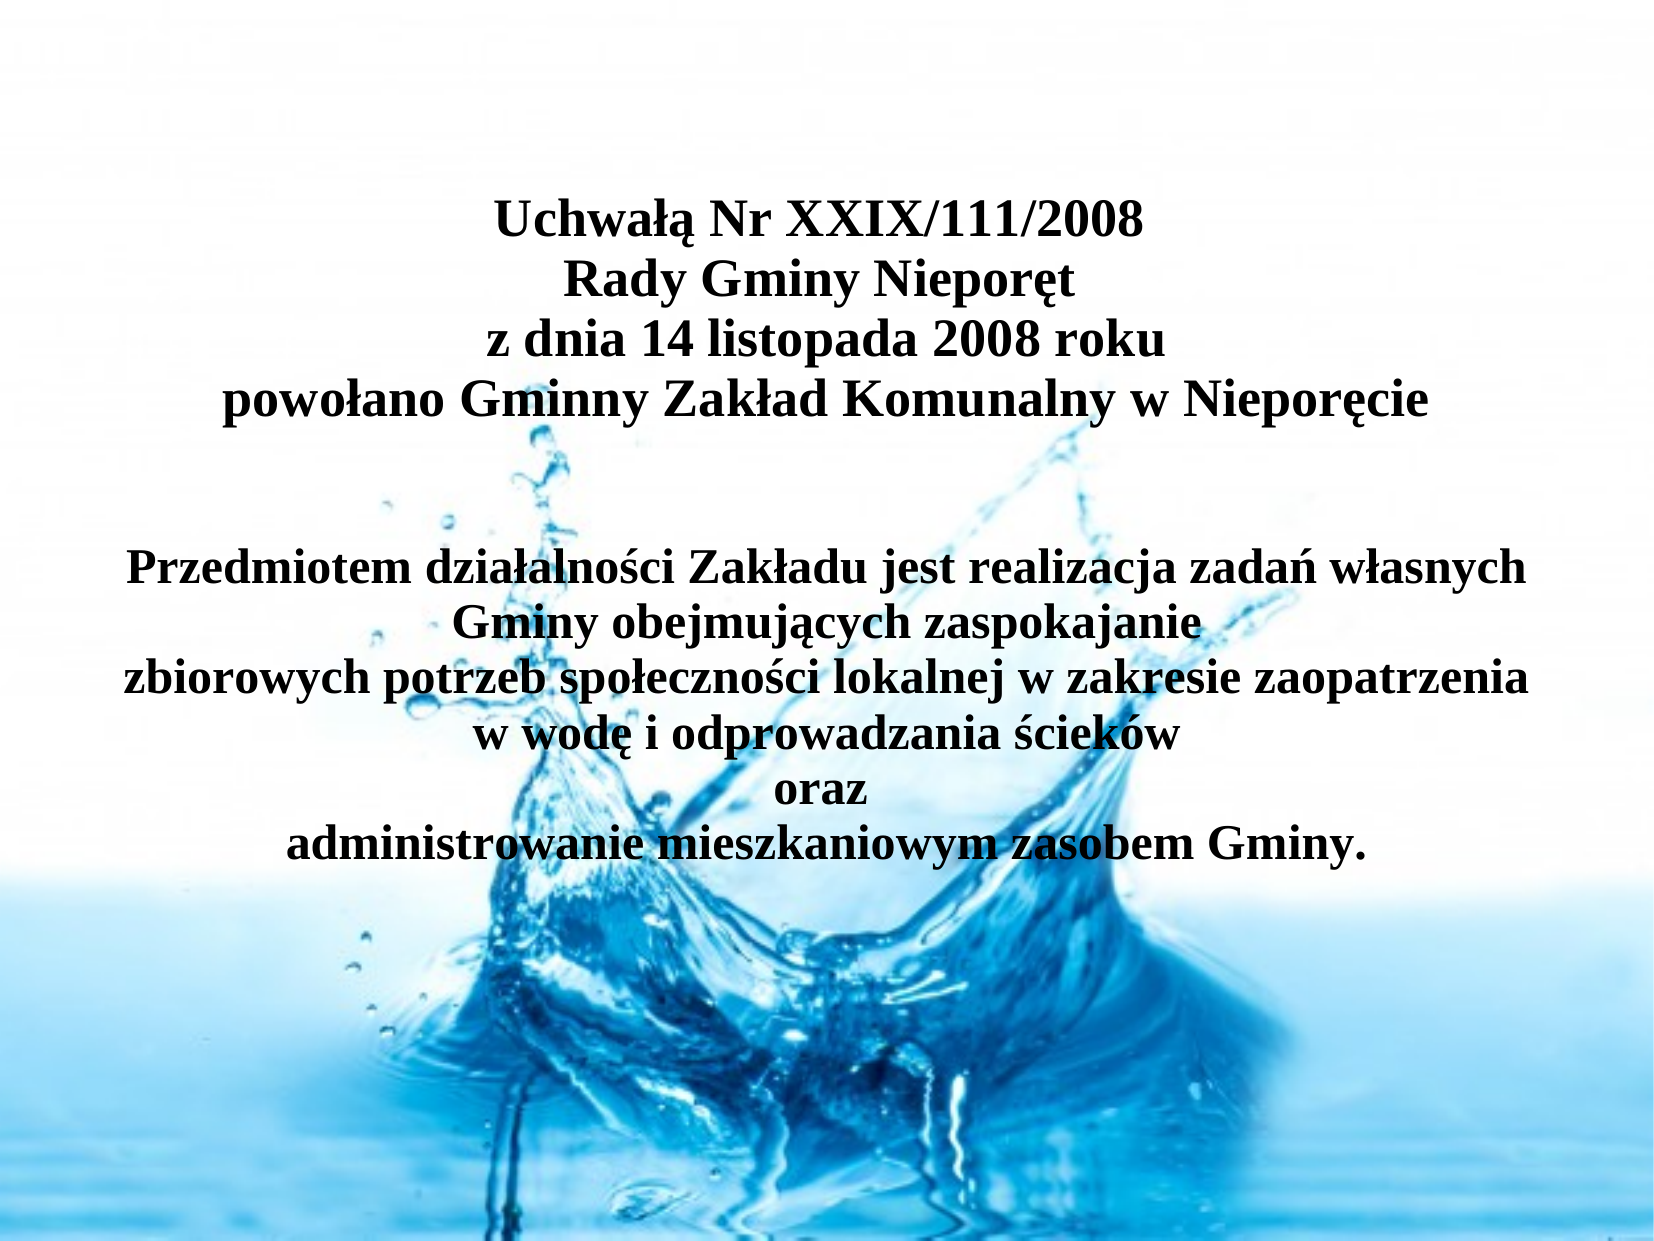

# Uchwałą Nr XXIX/111/2008
Rady Gminy Nieporęt
z dnia 14 listopada 2008 roku
powołano Gminny Zakład Komunalny w Nieporęcie
Przedmiotem działalności Zakładu jest realizacja zadań własnych Gminy obejmujących zaspokajanie
zbiorowych potrzeb społeczności lokalnej w zakresie zaopatrzenia
 w wodę i odprowadzania ścieków
oraz
administrowanie mieszkaniowym zasobem Gminy.